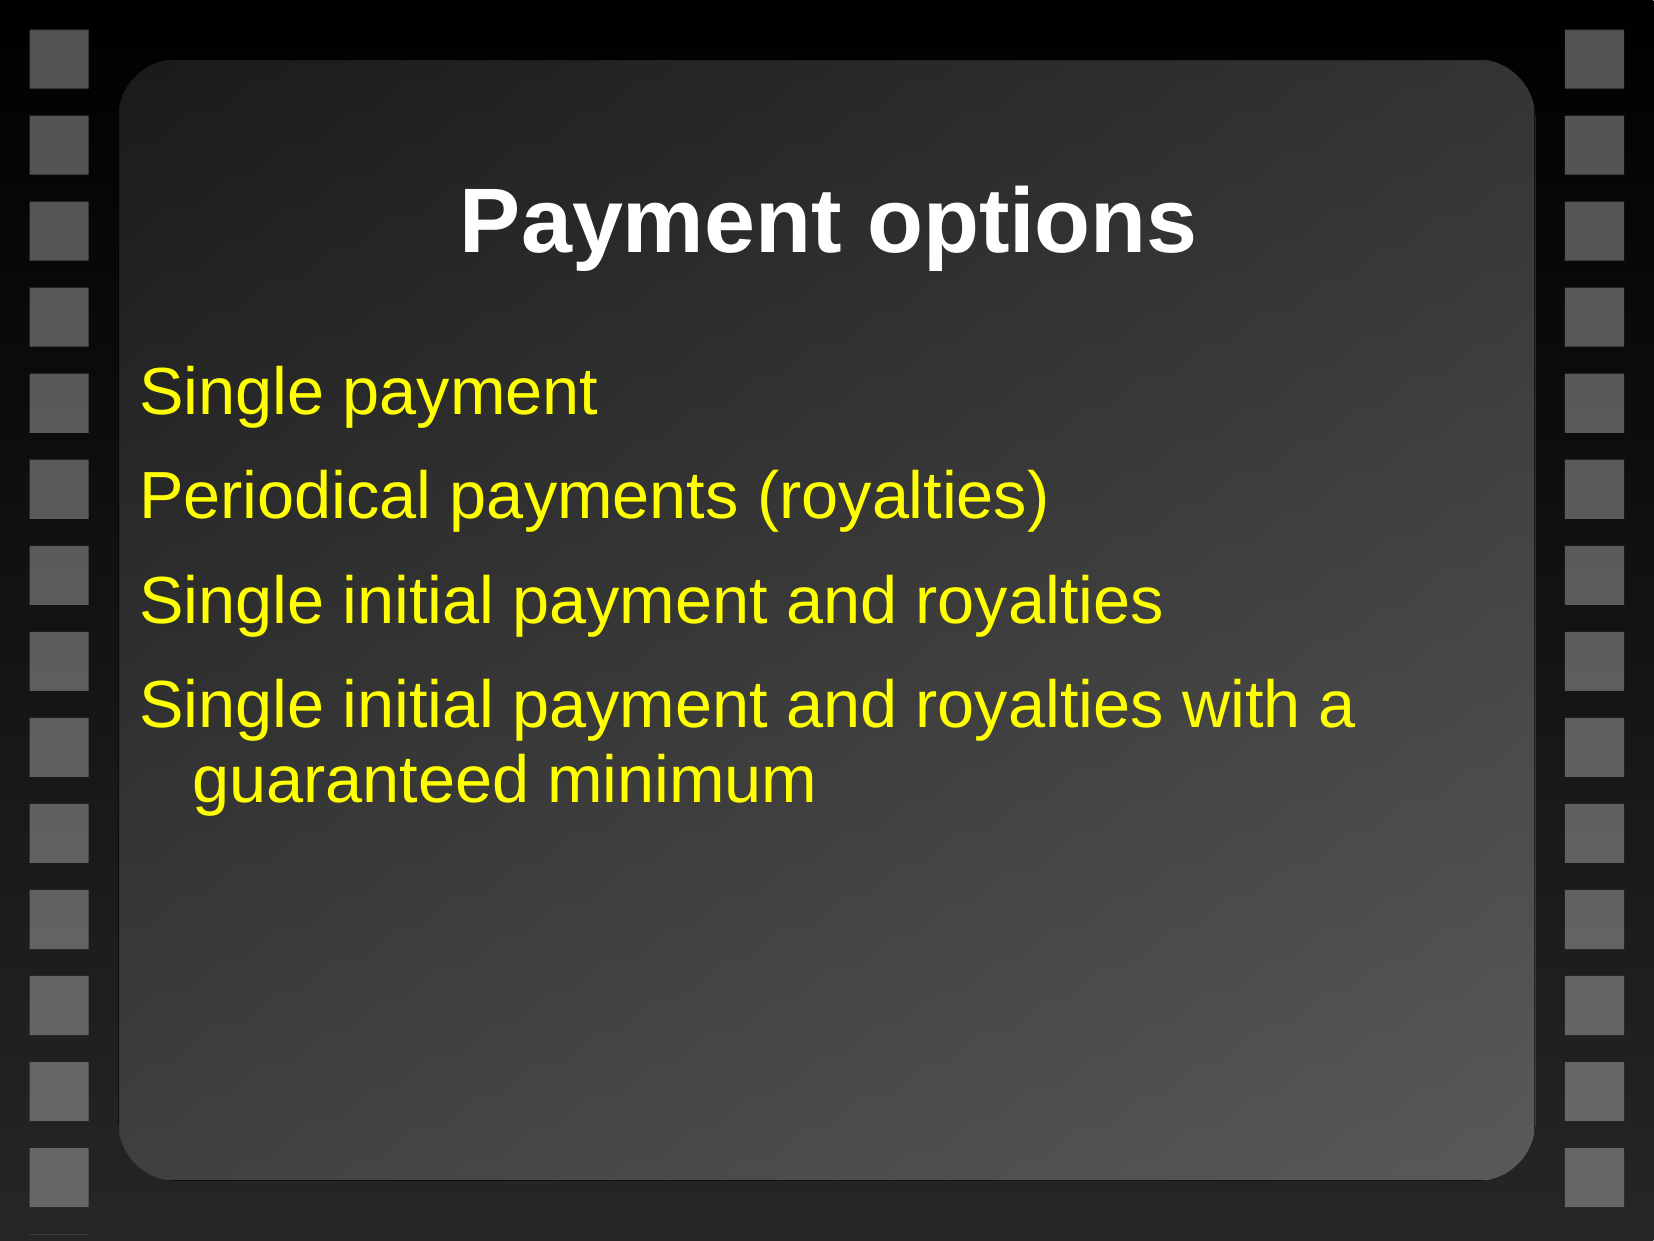

# Payment options
Single payment
Periodical payments (royalties)
Single initial payment and royalties
Single initial payment and royalties with a guaranteed minimum